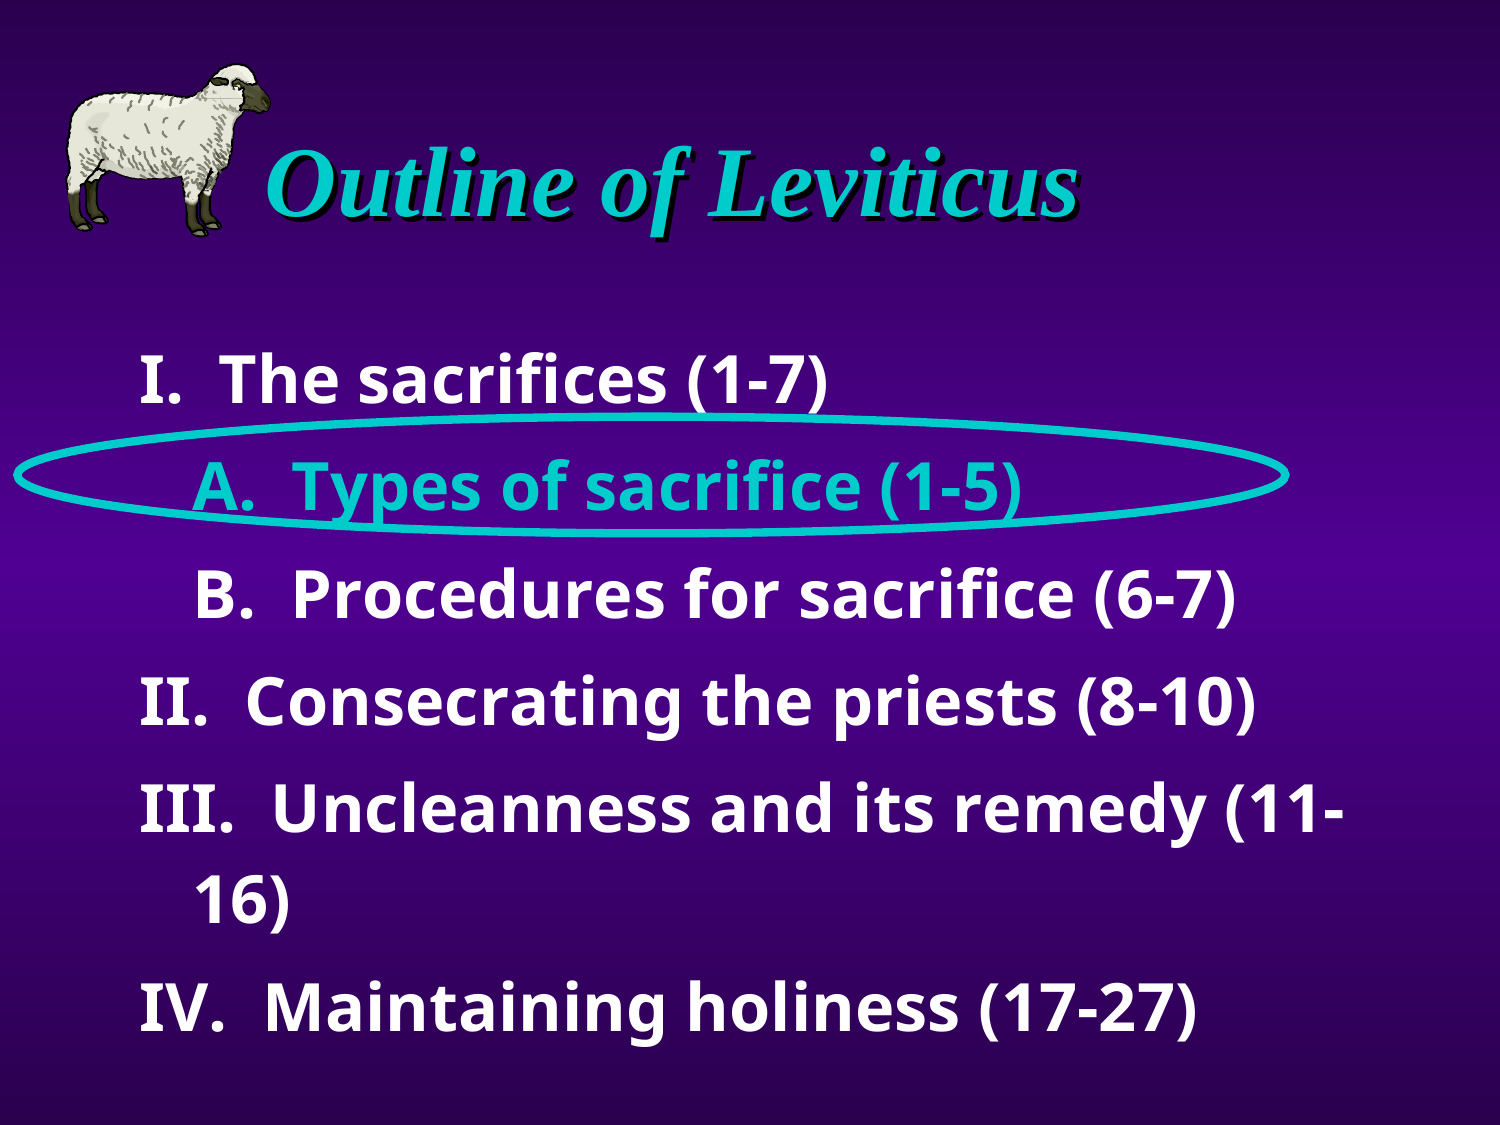

# Outline of Leviticus
I. The sacrifices (1-7)
	A. Types of sacrifice (1-5)
	B. Procedures for sacrifice (6-7)
II. Consecrating the priests (8-10)
III. Uncleanness and its remedy (11-16)
IV. Maintaining holiness (17-27)